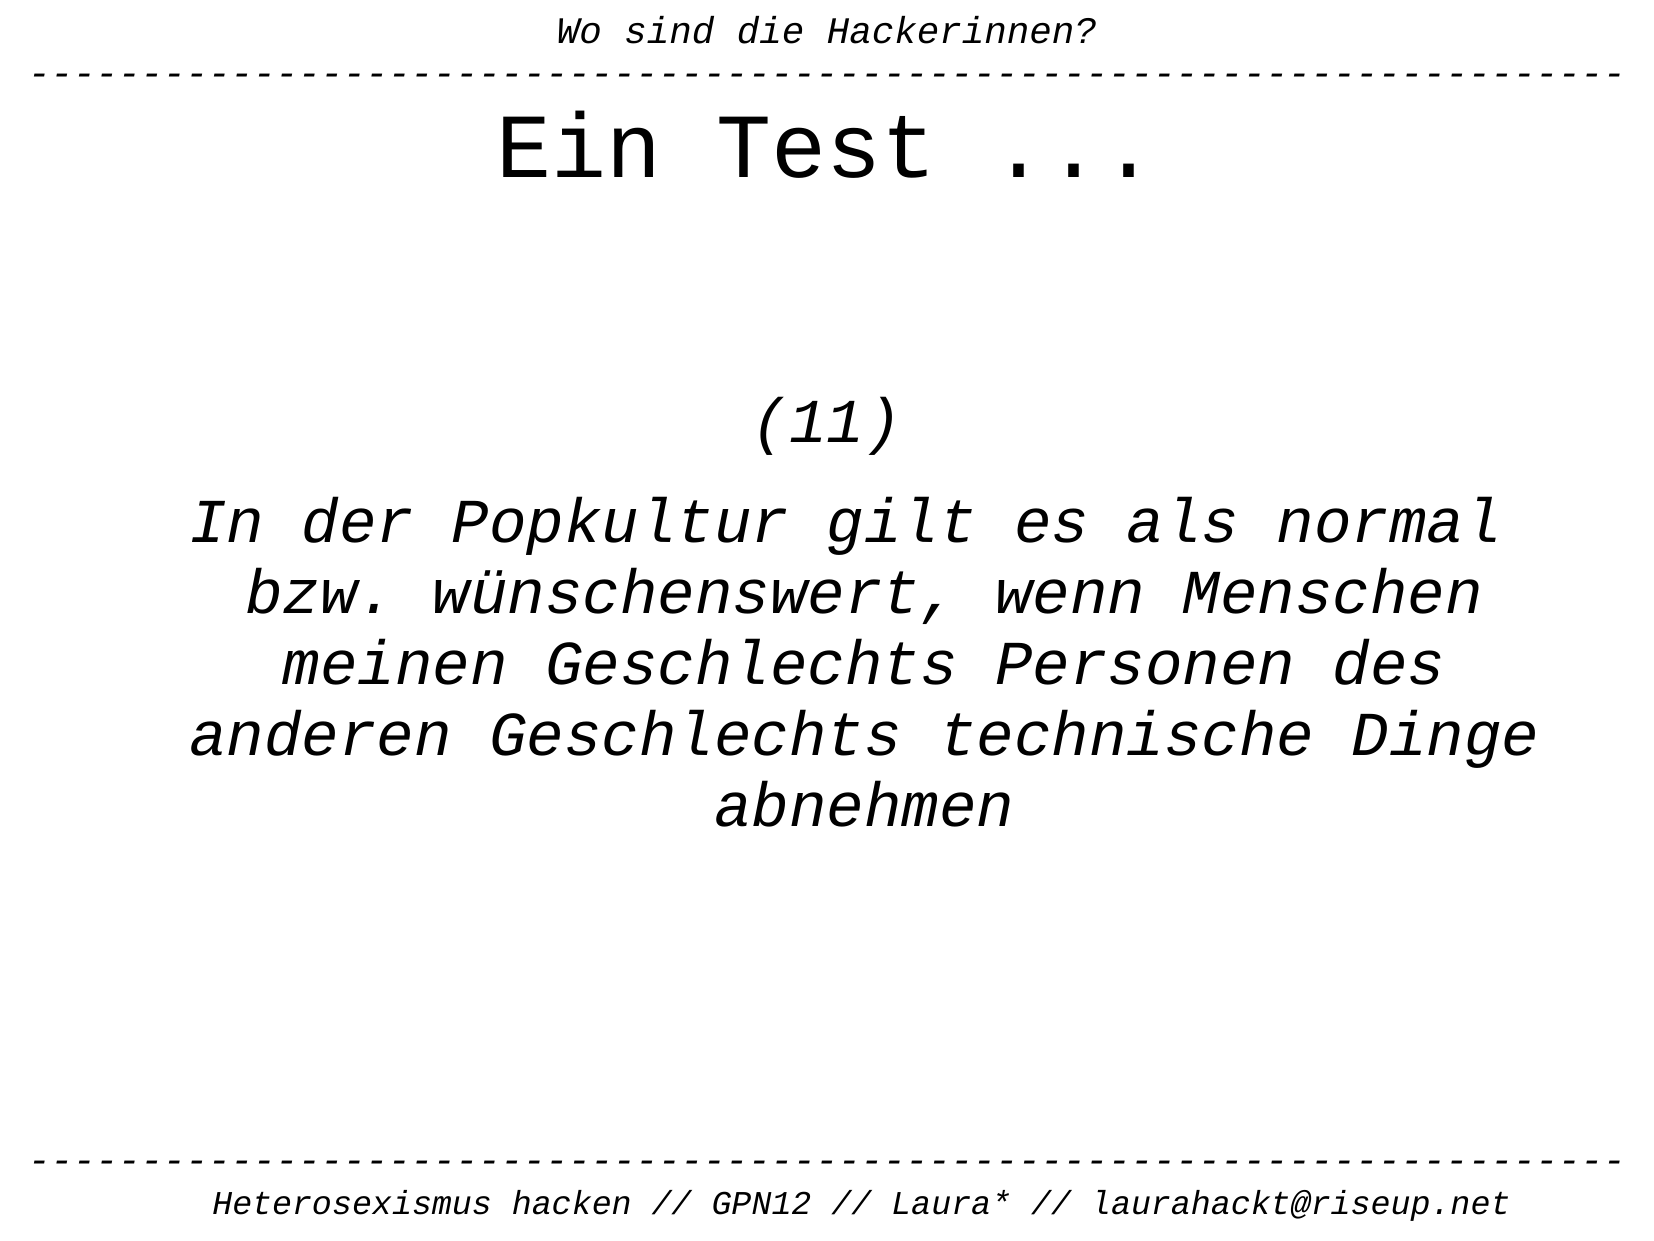

Wo sind die Hackerinnen?
-----------------------------------------------------------------------
# Ein Test ...
(11)
In der Popkultur gilt es als normal bzw. wünschenswert, wenn Menschen meinen Geschlechts Personen des anderen Geschlechts technische Dinge abnehmen
-----------------------------------------------------------------------
Heterosexismus hacken // GPN12 // Laura* // laurahackt@riseup.net